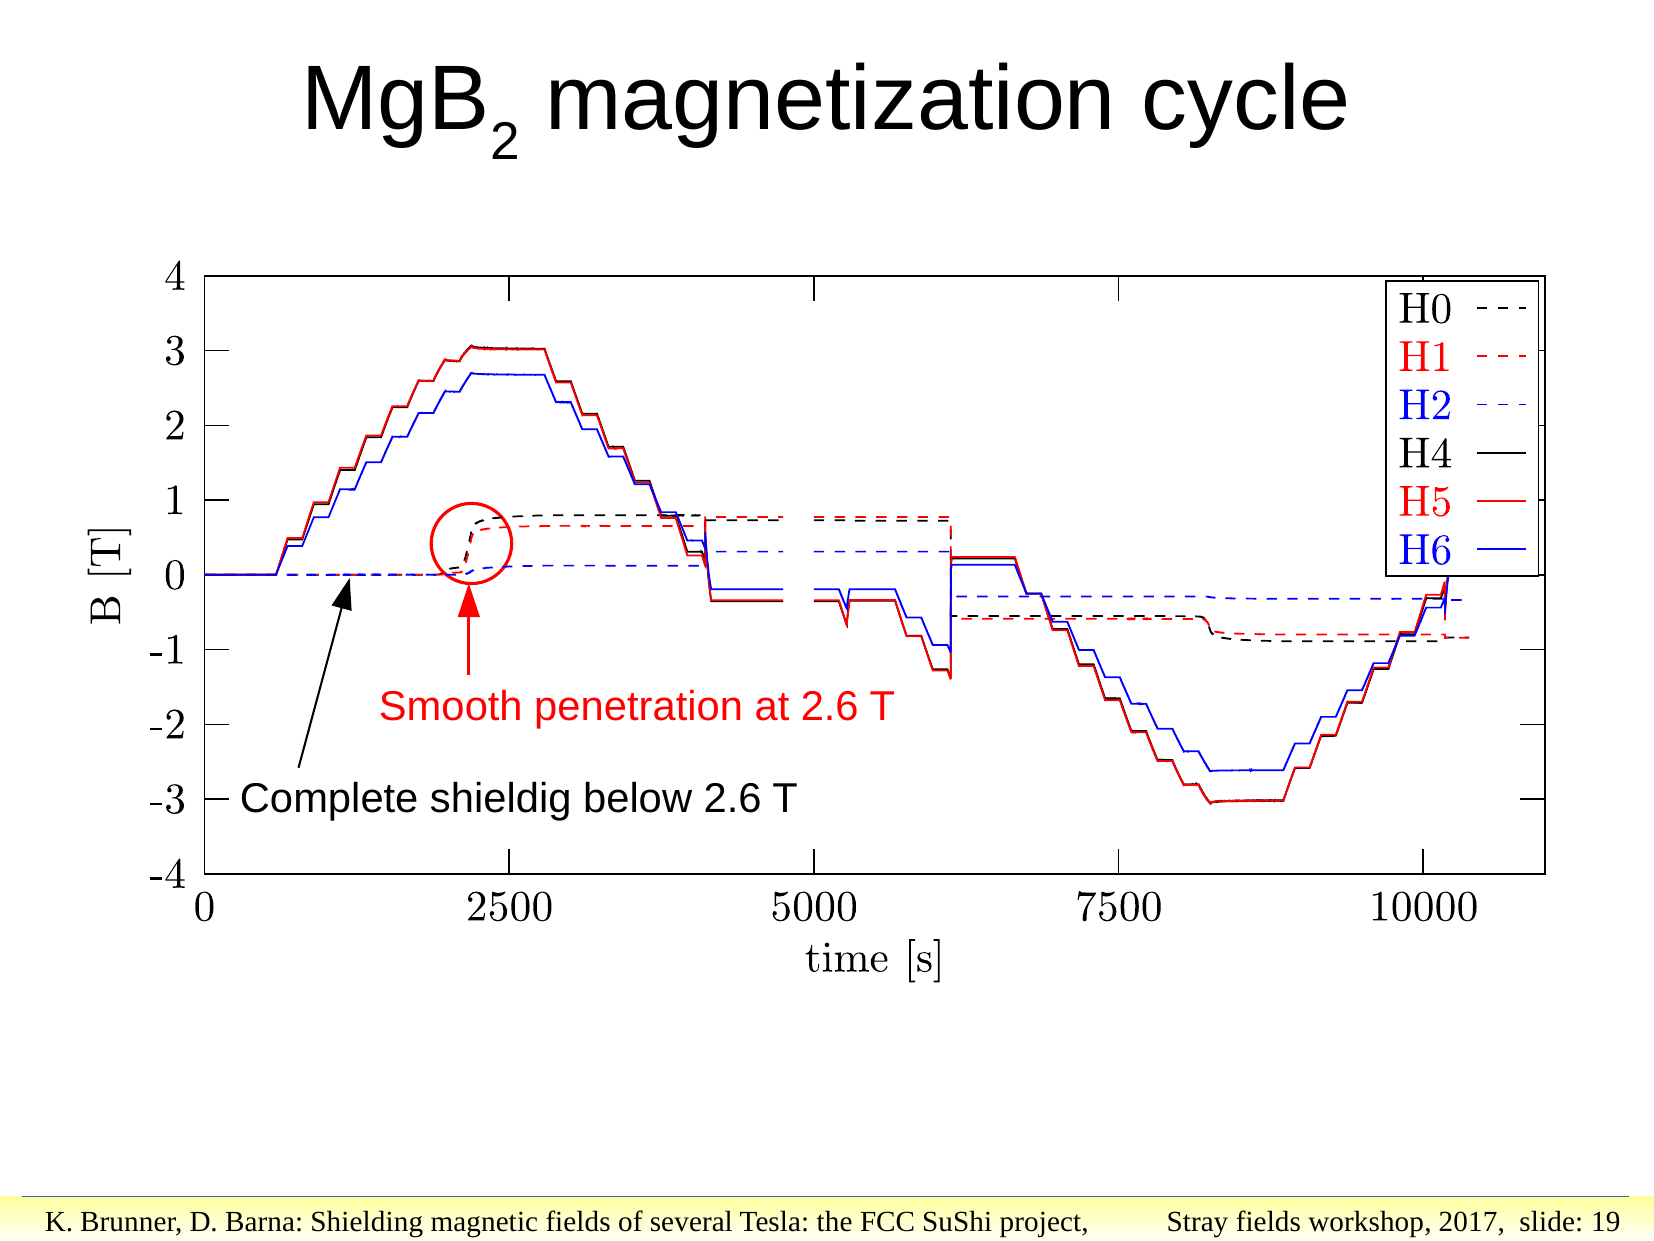

# MgB2 magnetization cycle
Smooth penetration at 2.6 T
Complete shieldig below 2.6 T